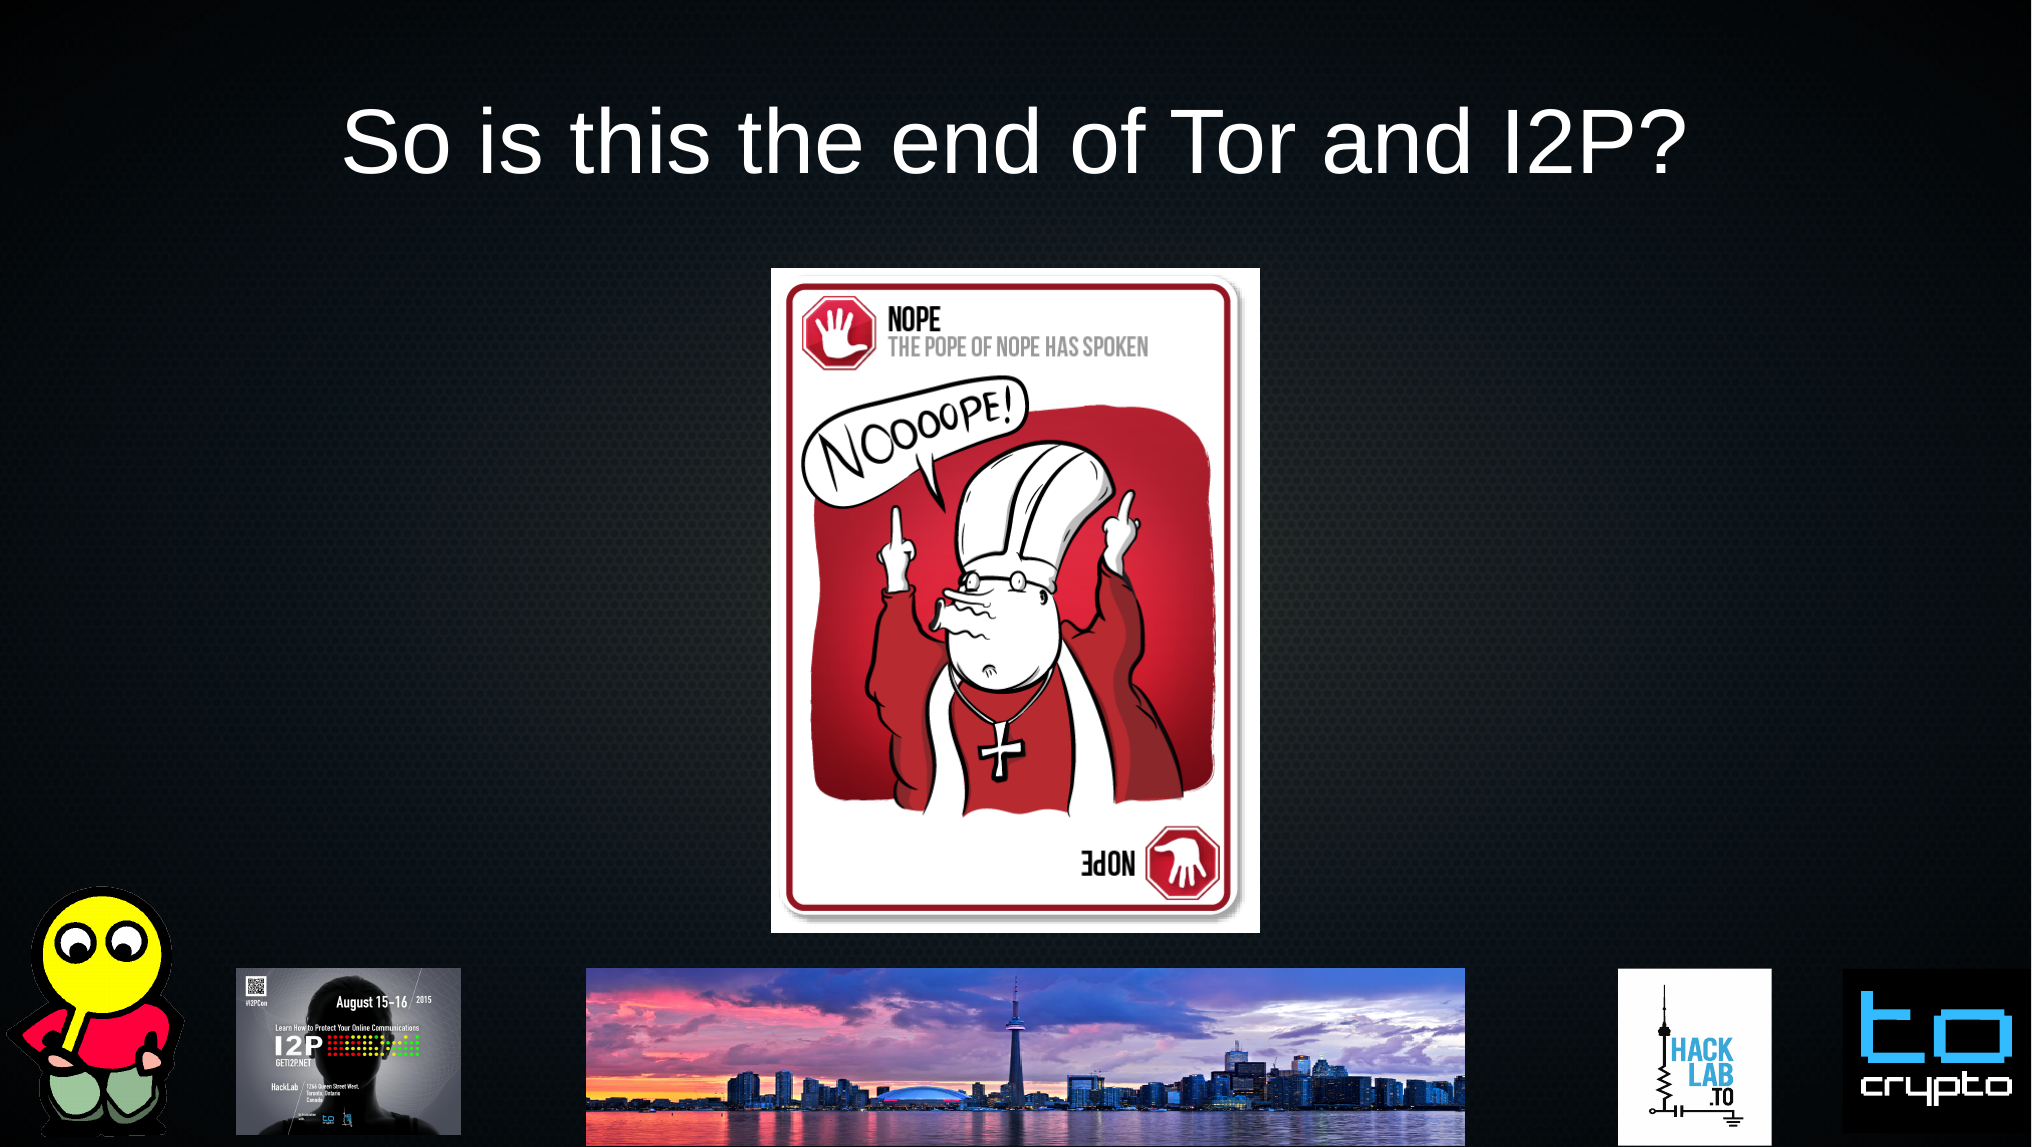

# So is this the end of Tor and I2P?
18